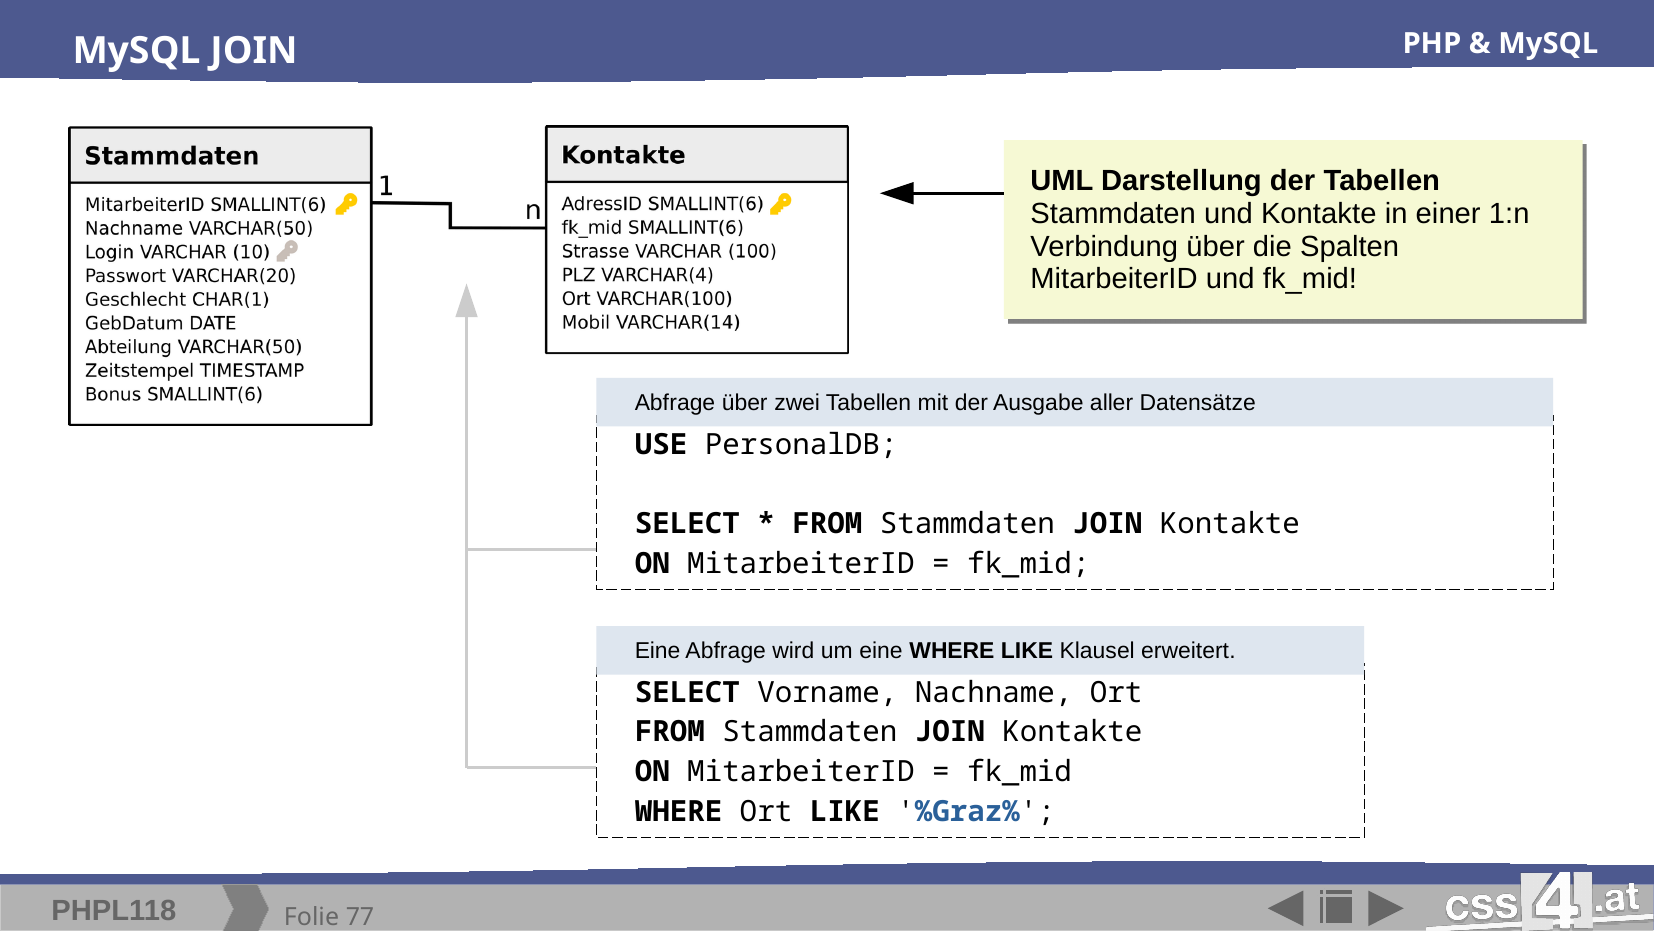

PHP & MySQL
MySQL JOIN
UML Darstellung der Tabellen Stammdaten und Kontakte in einer 1:n
Verbindung über die Spalten MitarbeiterID und fk_mid!
Abfrage über zwei Tabellen mit der Ausgabe aller Datensätze
USE PersonalDB;
SELECT * FROM Stammdaten JOIN Kontakte
ON MitarbeiterID = fk_mid;
Eine Abfrage wird um eine WHERE LIKE Klausel erweitert.
SELECT Vorname, Nachname, Ort
FROM Stammdaten JOIN Kontakte
ON MitarbeiterID = fk_mid
WHERE Ort LIKE '%Graz%';
PHPL118
Folie